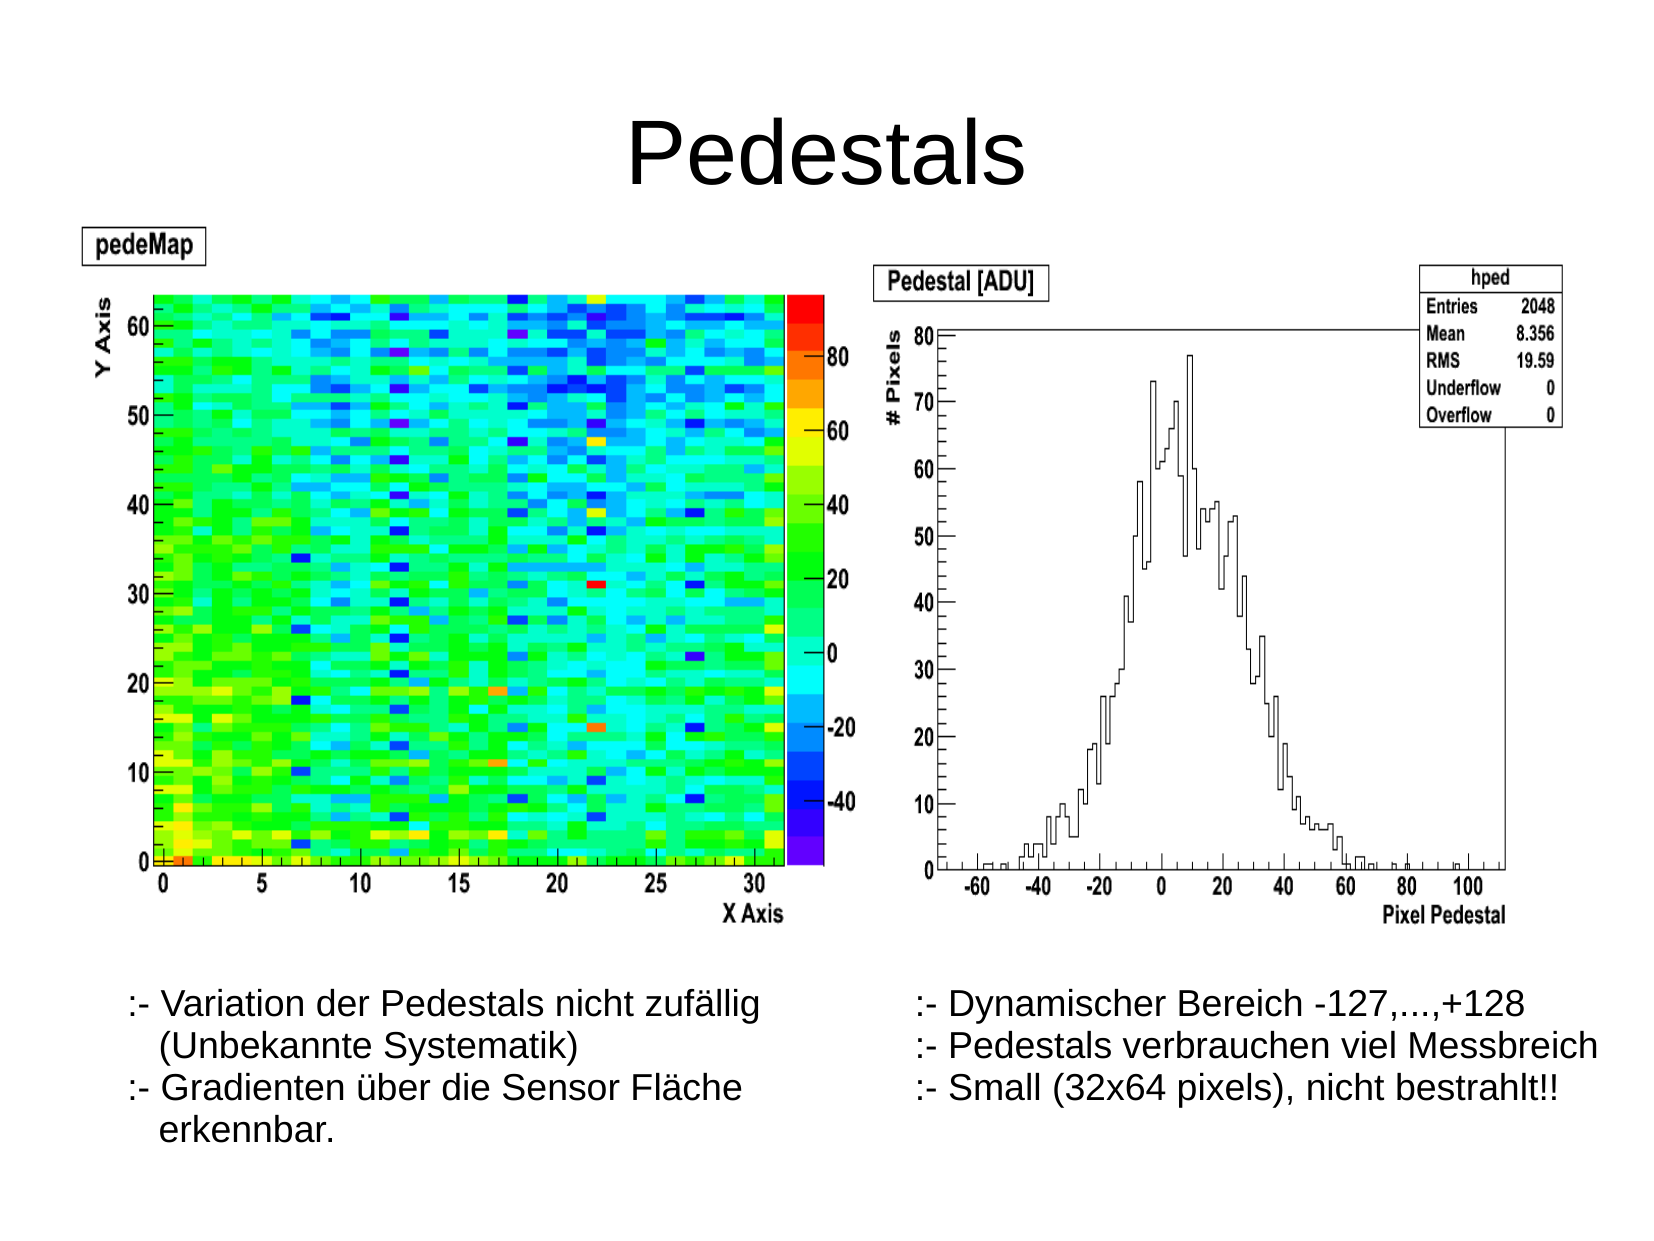

# Pedestals
:- Variation der Pedestals nicht zufällig
 (Unbekannte Systematik)
:- Gradienten über die Sensor Fläche
 erkennbar.
:- Dynamischer Bereich -127,...,+128
:- Pedestals verbrauchen viel Messbreich
:- Small (32x64 pixels), nicht bestrahlt!!